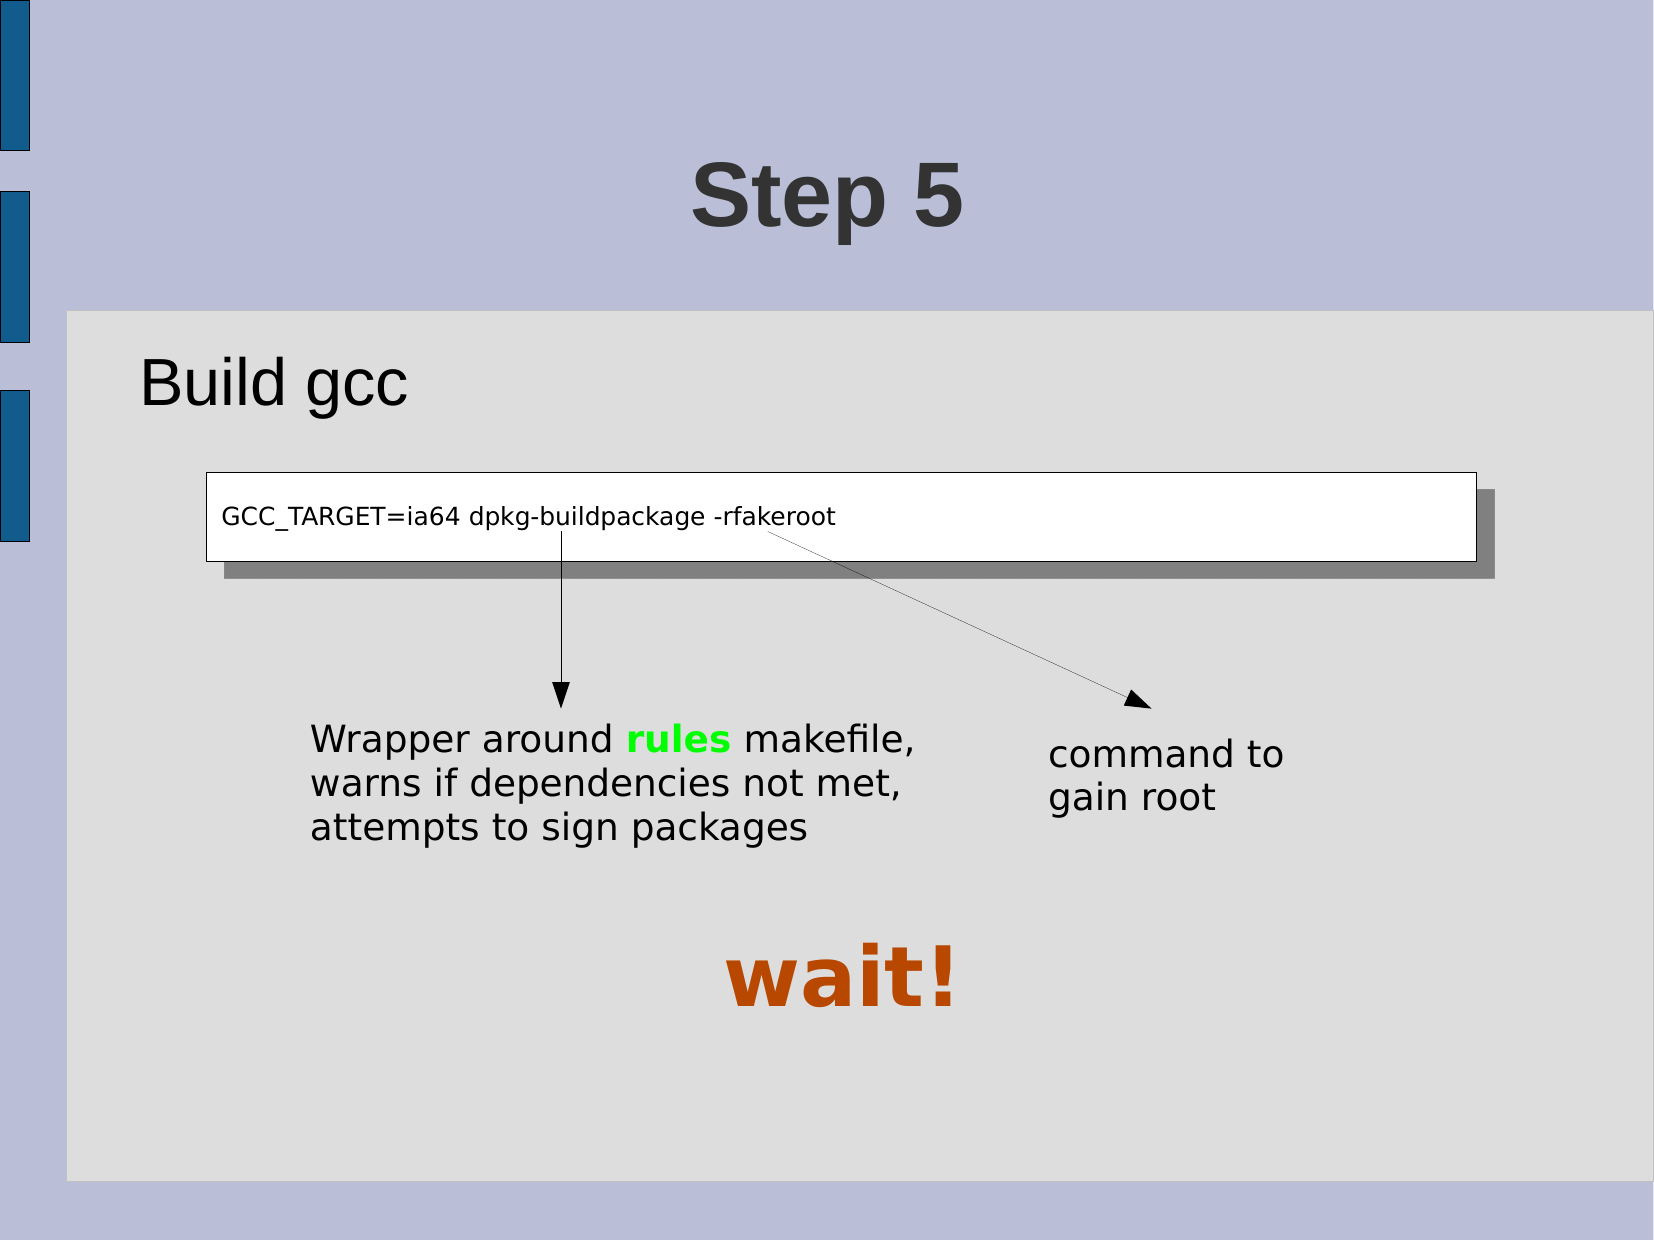

# Step 5
Build gcc
GCC_TARGET=ia64 dpkg-buildpackage -rfakeroot
Wrapper around rules makefile,
warns if dependencies not met,
attempts to sign packages
command to
gain root
wait!